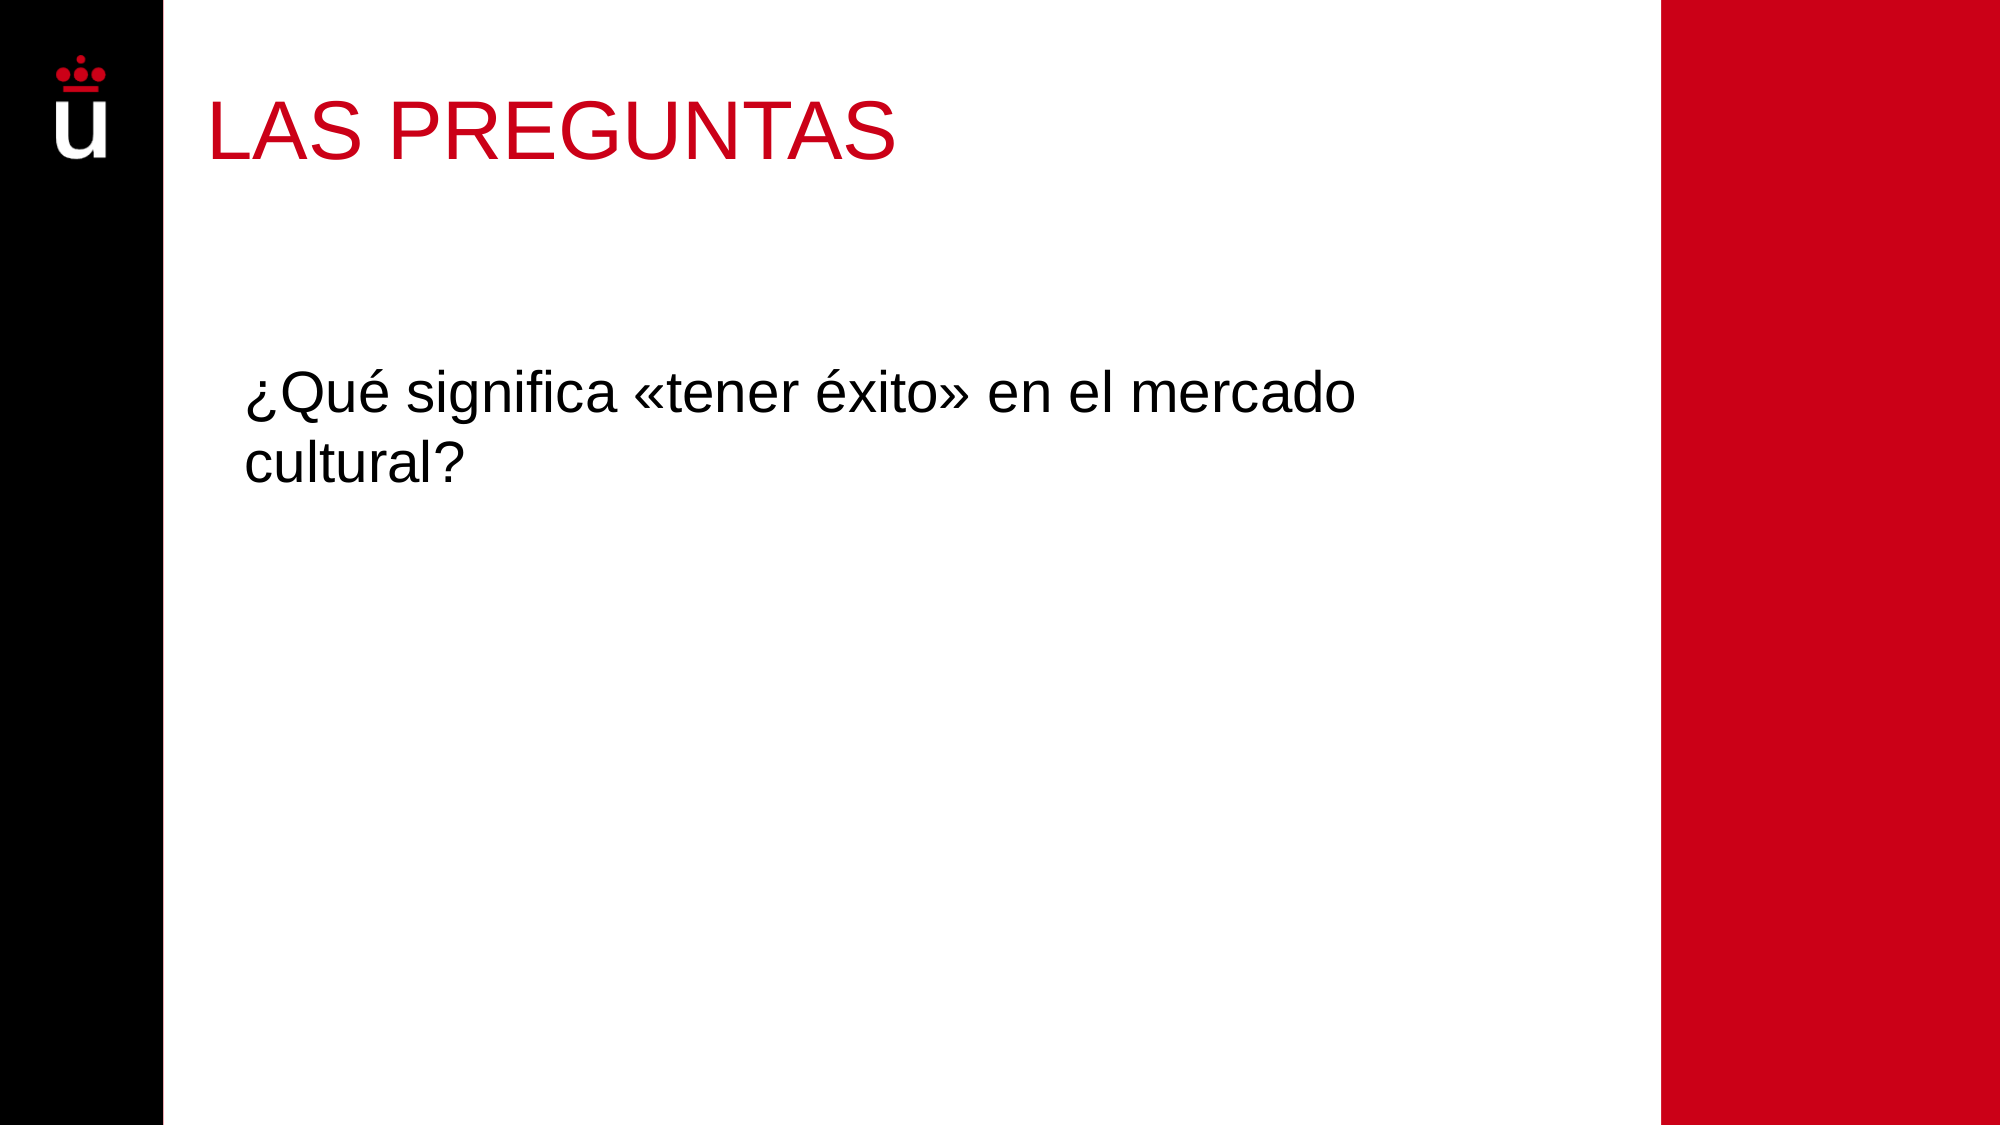

LAS PREGUNTAS
# ¿Qué significa «tener éxito» en el mercado cultural?